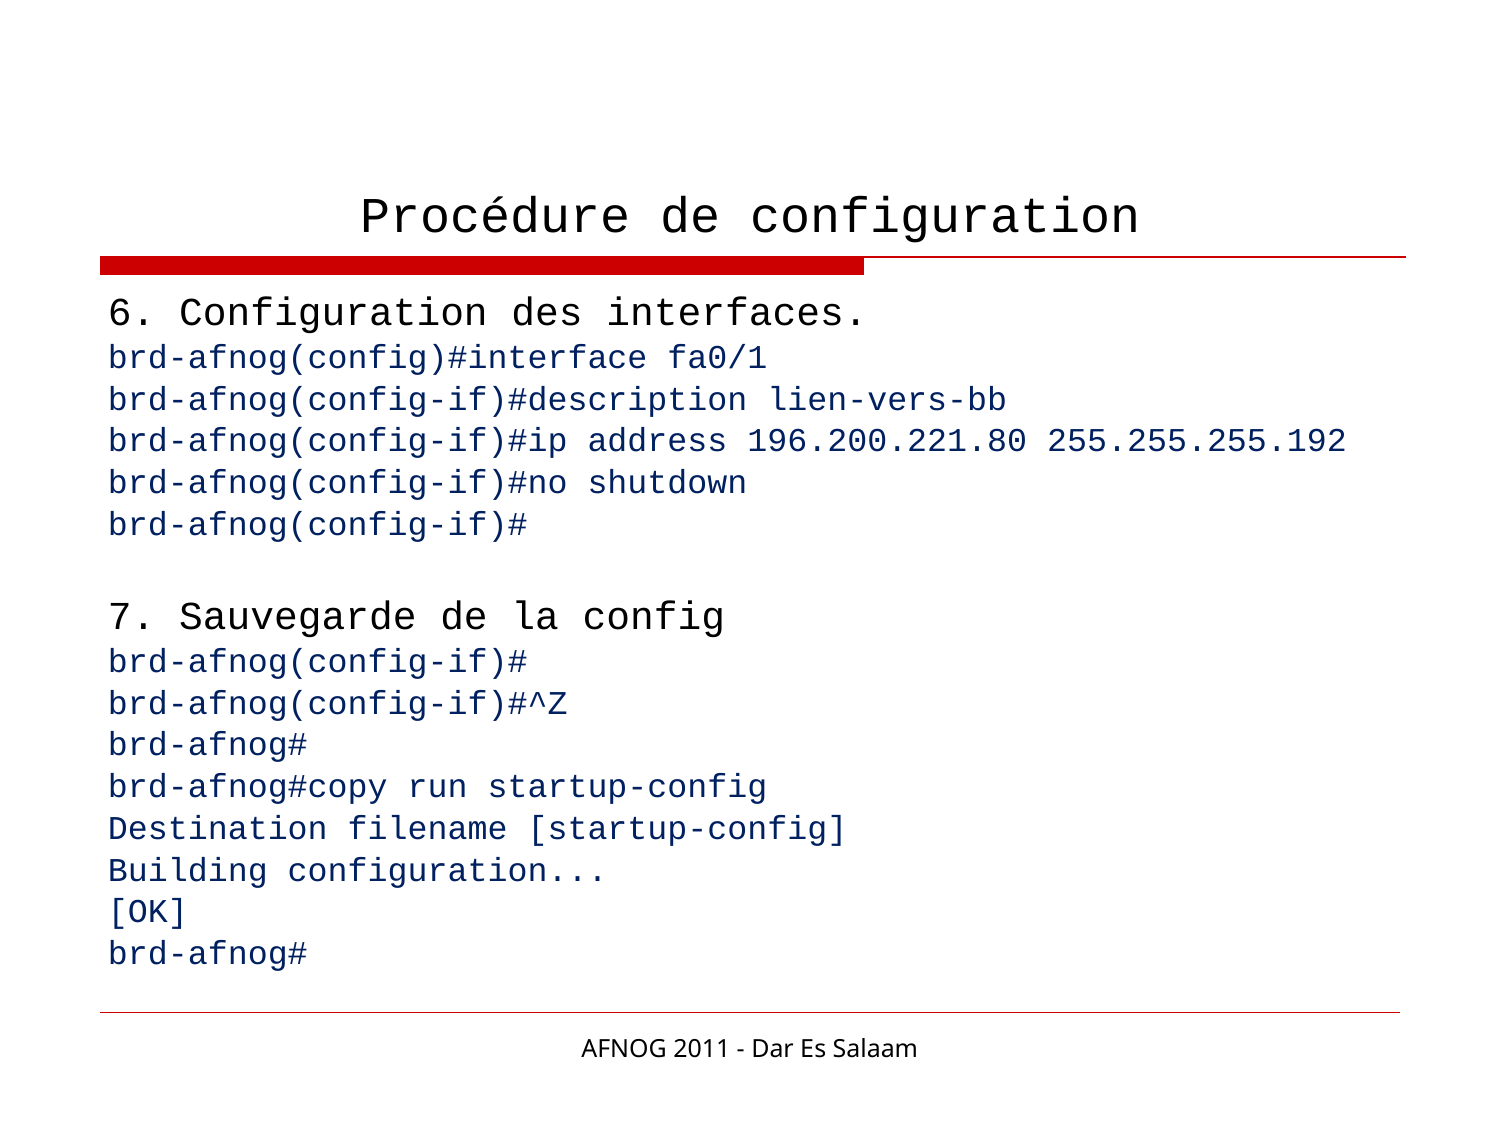

# Procédure de configuration
6. Configuration des interfaces.
brd-afnog(config)#interface fa0/1
brd-afnog(config-if)#description lien-vers-bb
brd-afnog(config-if)#ip address 196.200.221.80 255.255.255.192
brd-afnog(config-if)#no shutdown
brd-afnog(config-if)#
7. Sauvegarde de la config
brd-afnog(config-if)#
brd-afnog(config-if)#^Z
brd-afnog#
brd-afnog#copy run startup-config
Destination filename [startup-config]
Building configuration...
[OK]
brd-afnog#
AFNOG 2011 - Dar Es Salaam